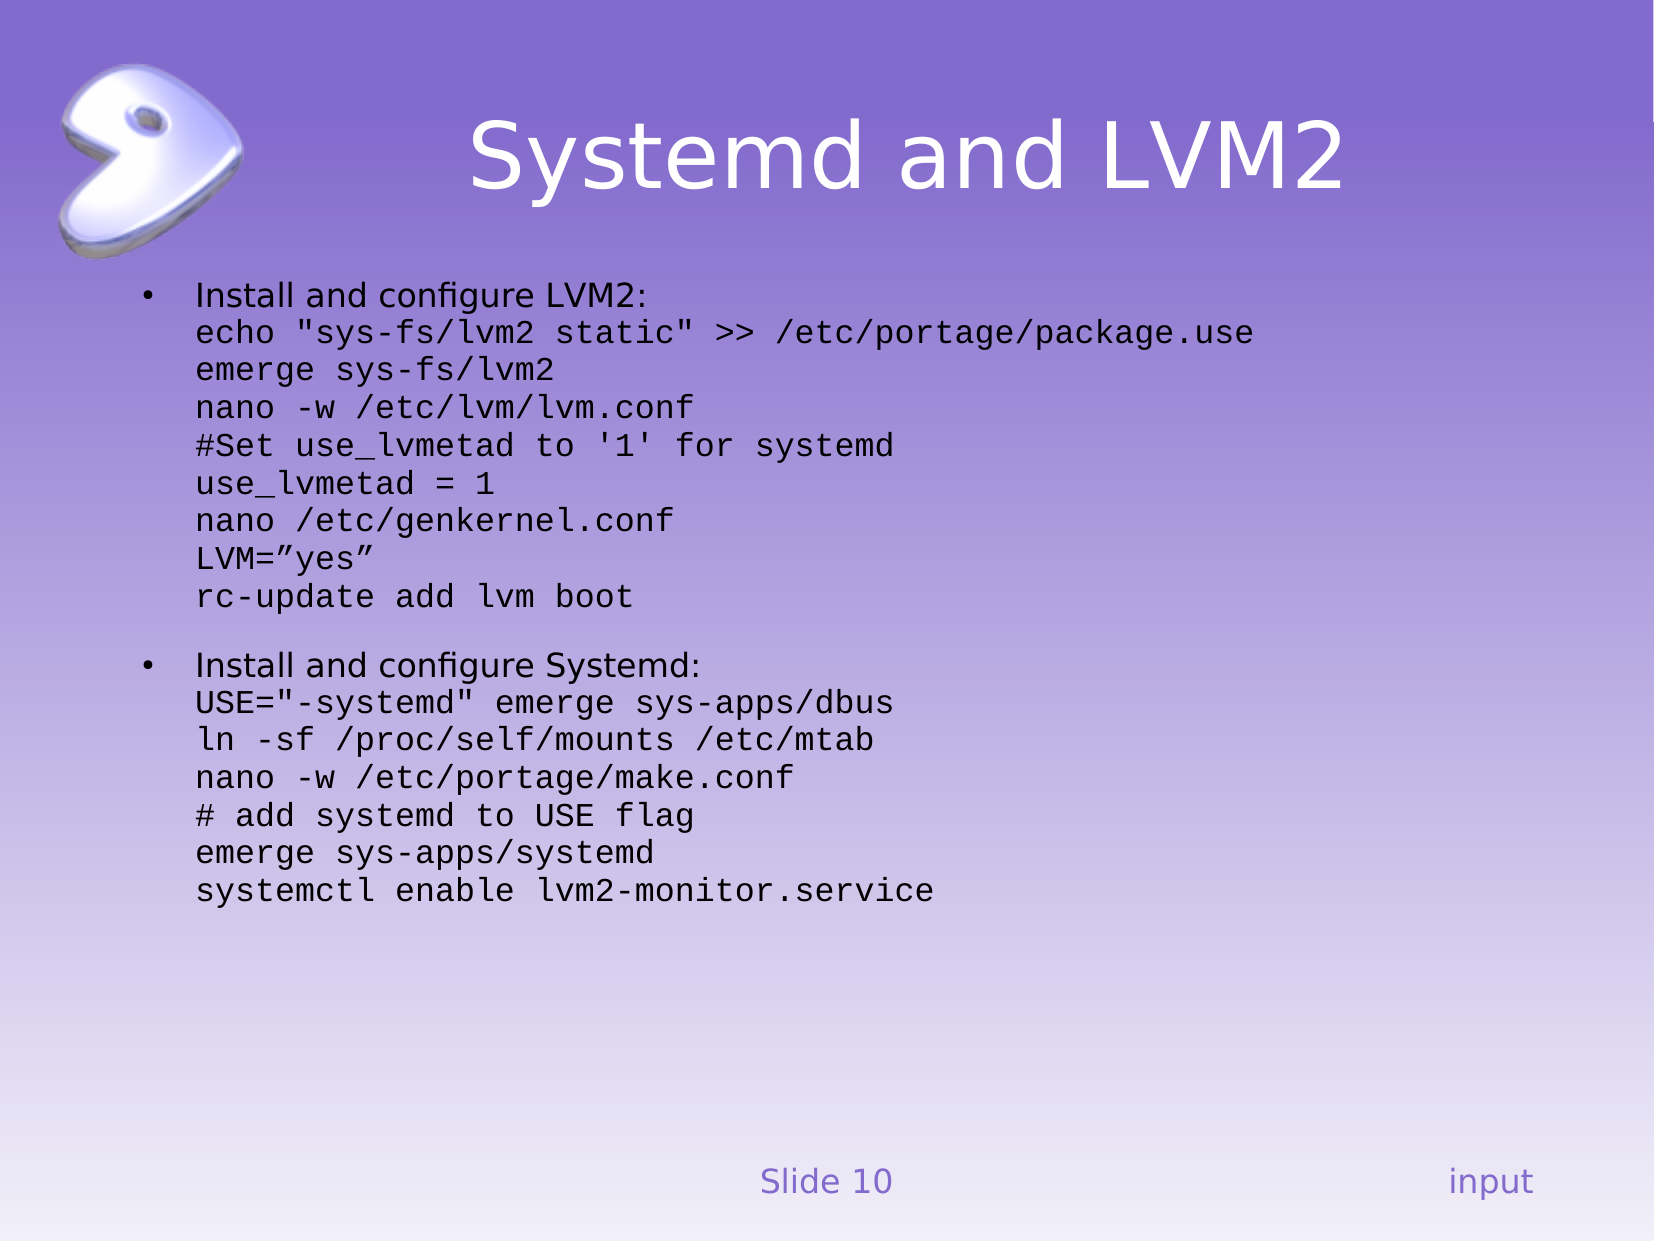

# Systemd and LVM2
Install and configure LVM2:
echo "sys-fs/lvm2 static" >> /etc/portage/package.use
emerge sys-fs/lvm2
nano -w /etc/lvm/lvm.conf
#Set use_lvmetad to '1' for systemd
use_lvmetad = 1
nano /etc/genkernel.conf
LVM=”yes”
rc-update add lvm boot
Install and configure Systemd:
USE="-systemd" emerge sys-apps/dbus
ln -sf /proc/self/mounts /etc/mtab
nano -w /etc/portage/make.conf
# add systemd to USE flag
emerge sys-apps/systemd
systemctl enable lvm2-monitor.service